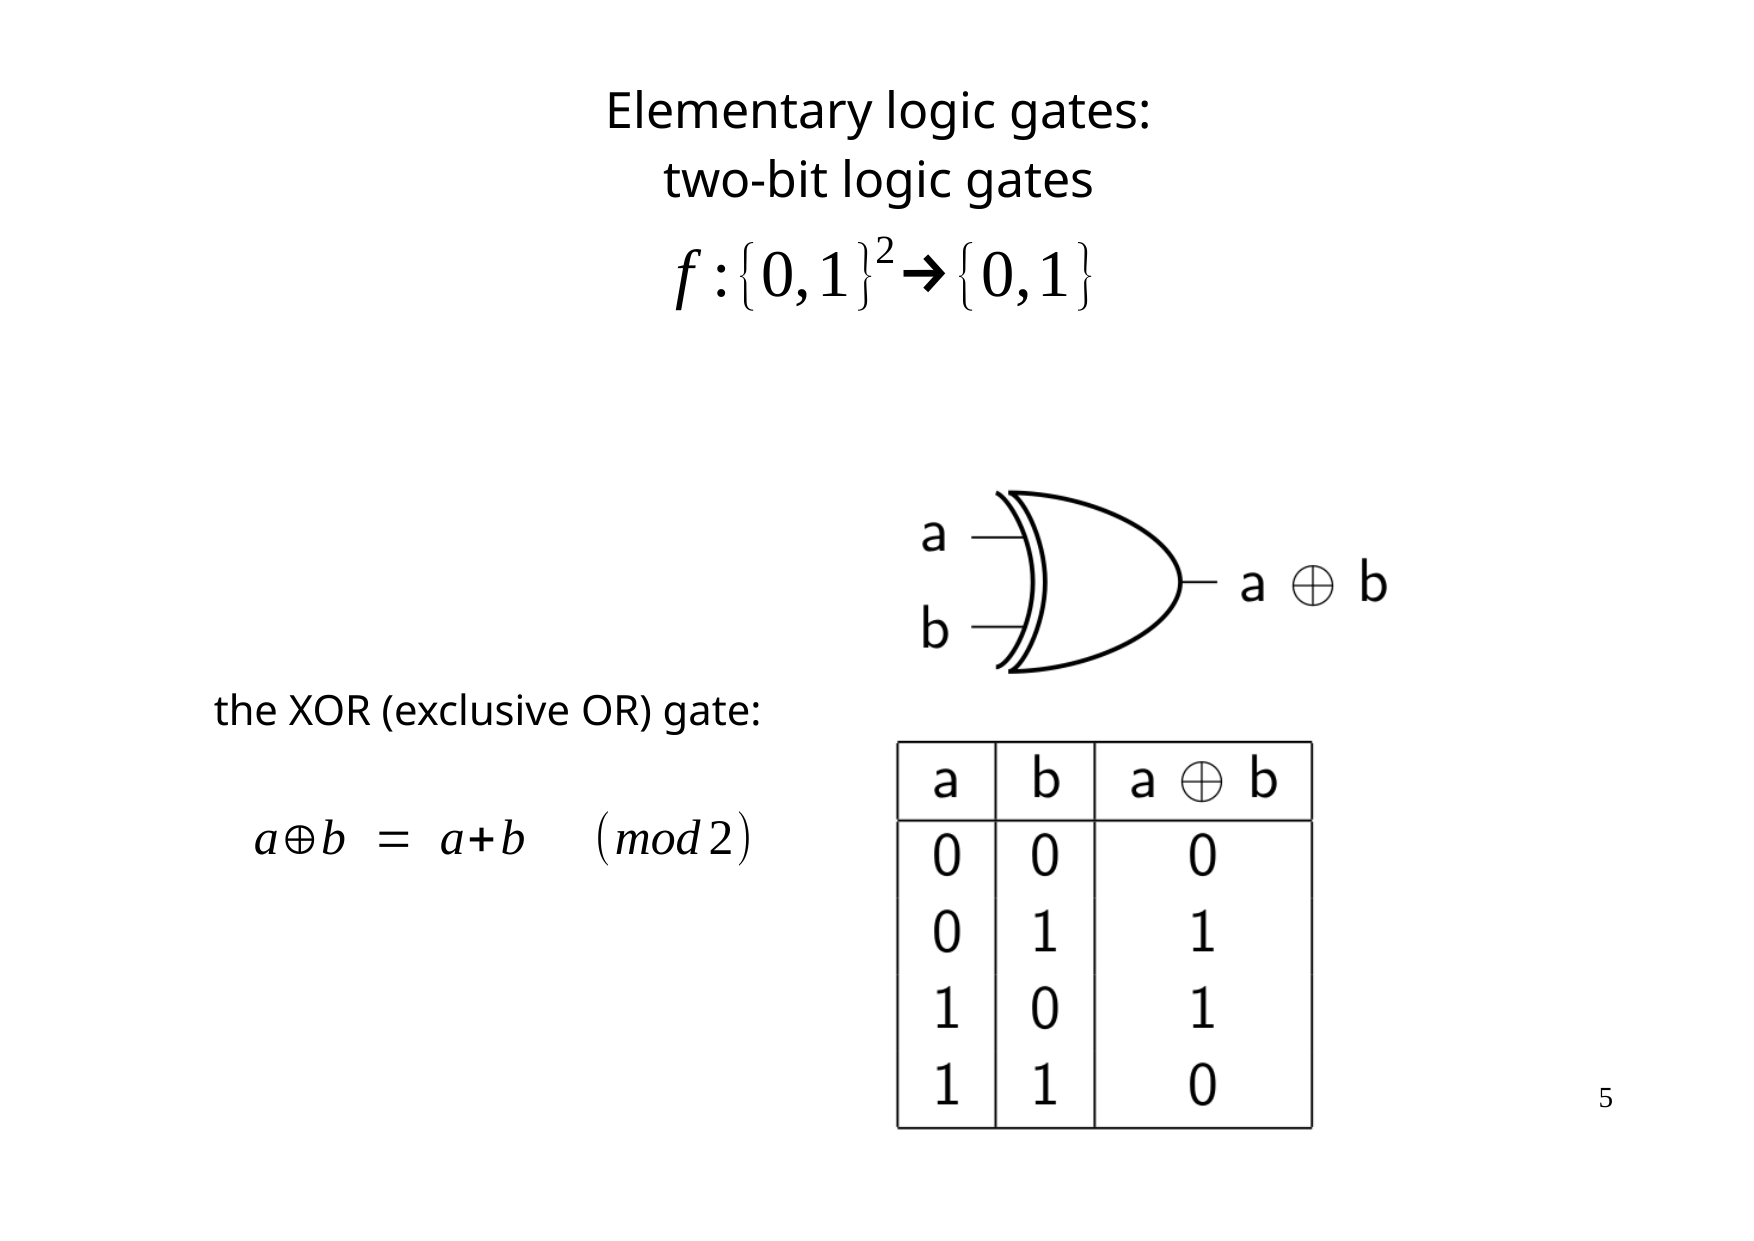

Elementary logic gates:
two-bit logic gates
the XOR (exclusive OR) gate:
5